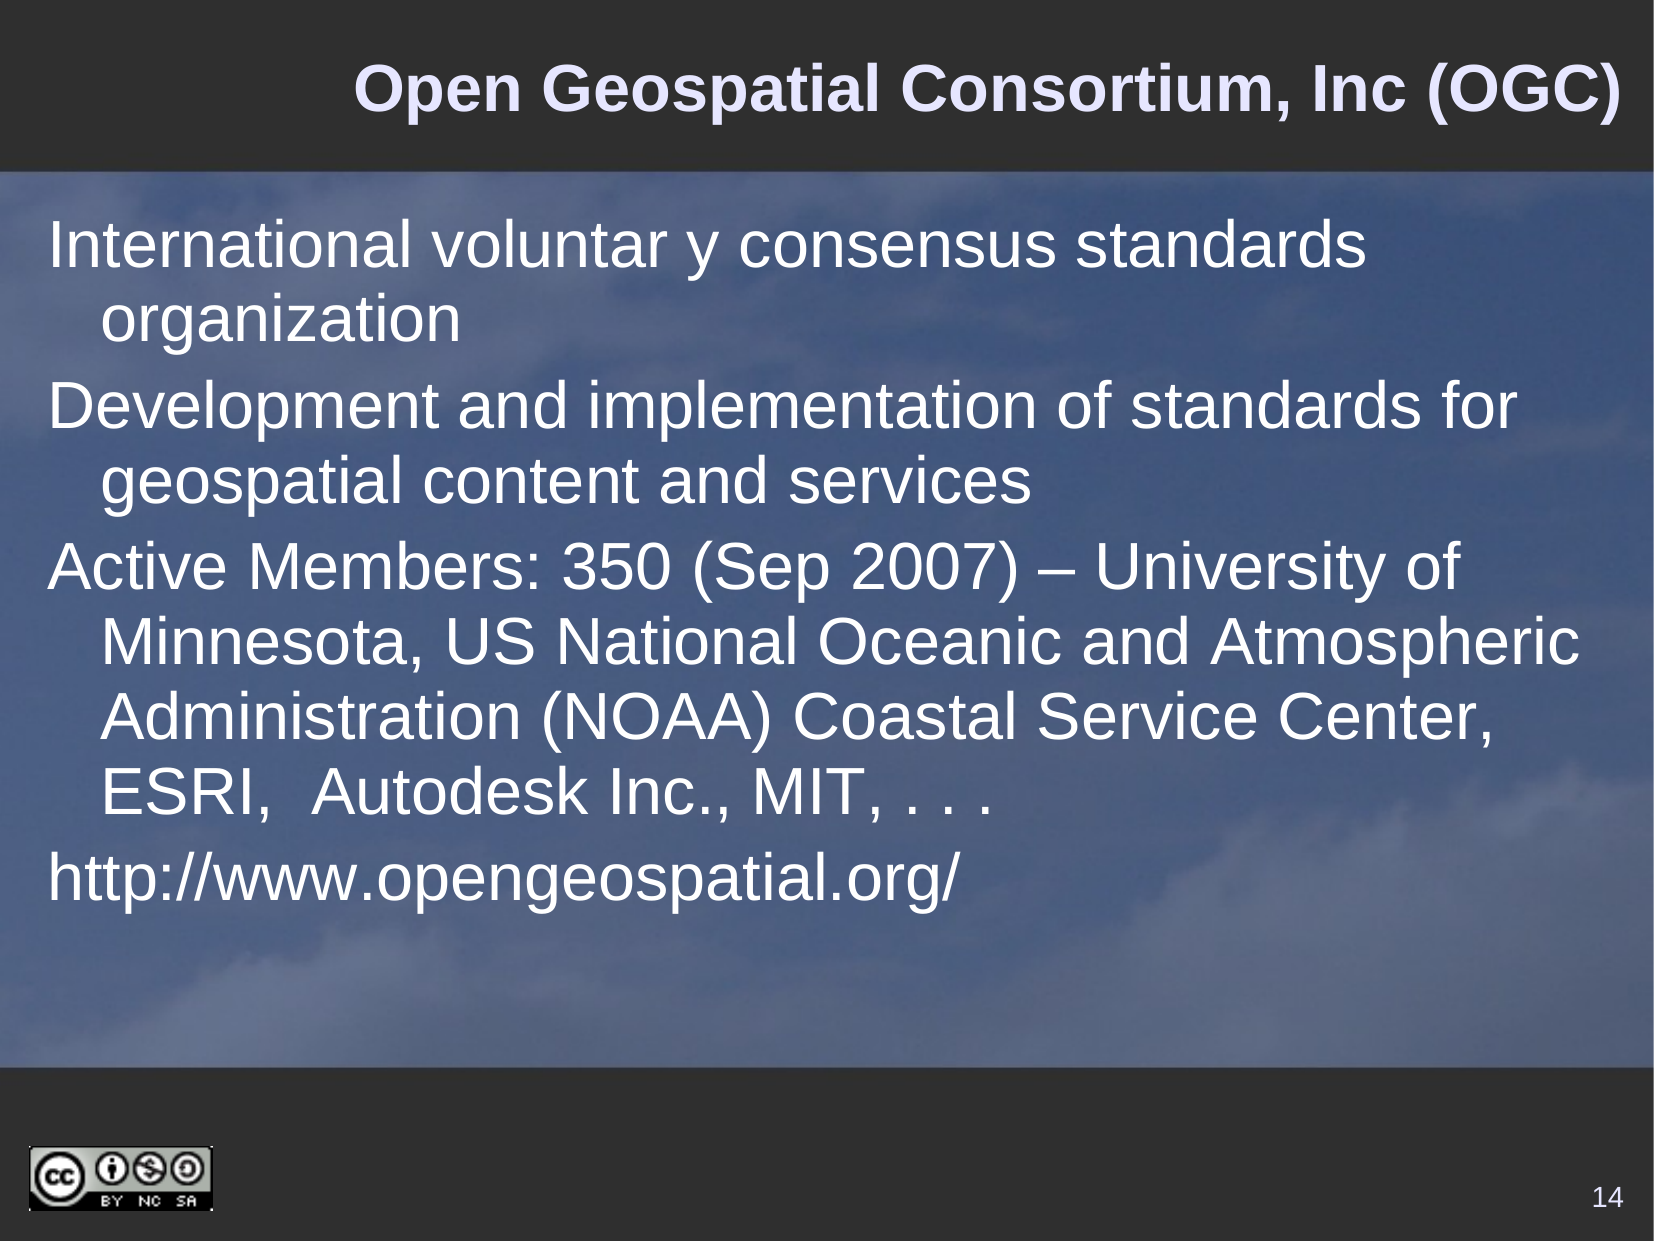

# Open Geospatial Consortium, Inc (OGC)
International voluntar y consensus standards organization
Development and implementation of standards for geospatial content and services
Active Members: 350 (Sep 2007) – University of Minnesota, US National Oceanic and Atmospheric Administration (NOAA) Coastal Service Center, ESRI, Autodesk Inc., MIT, . . .
http://www.opengeospatial.org/
2006-06-01
14